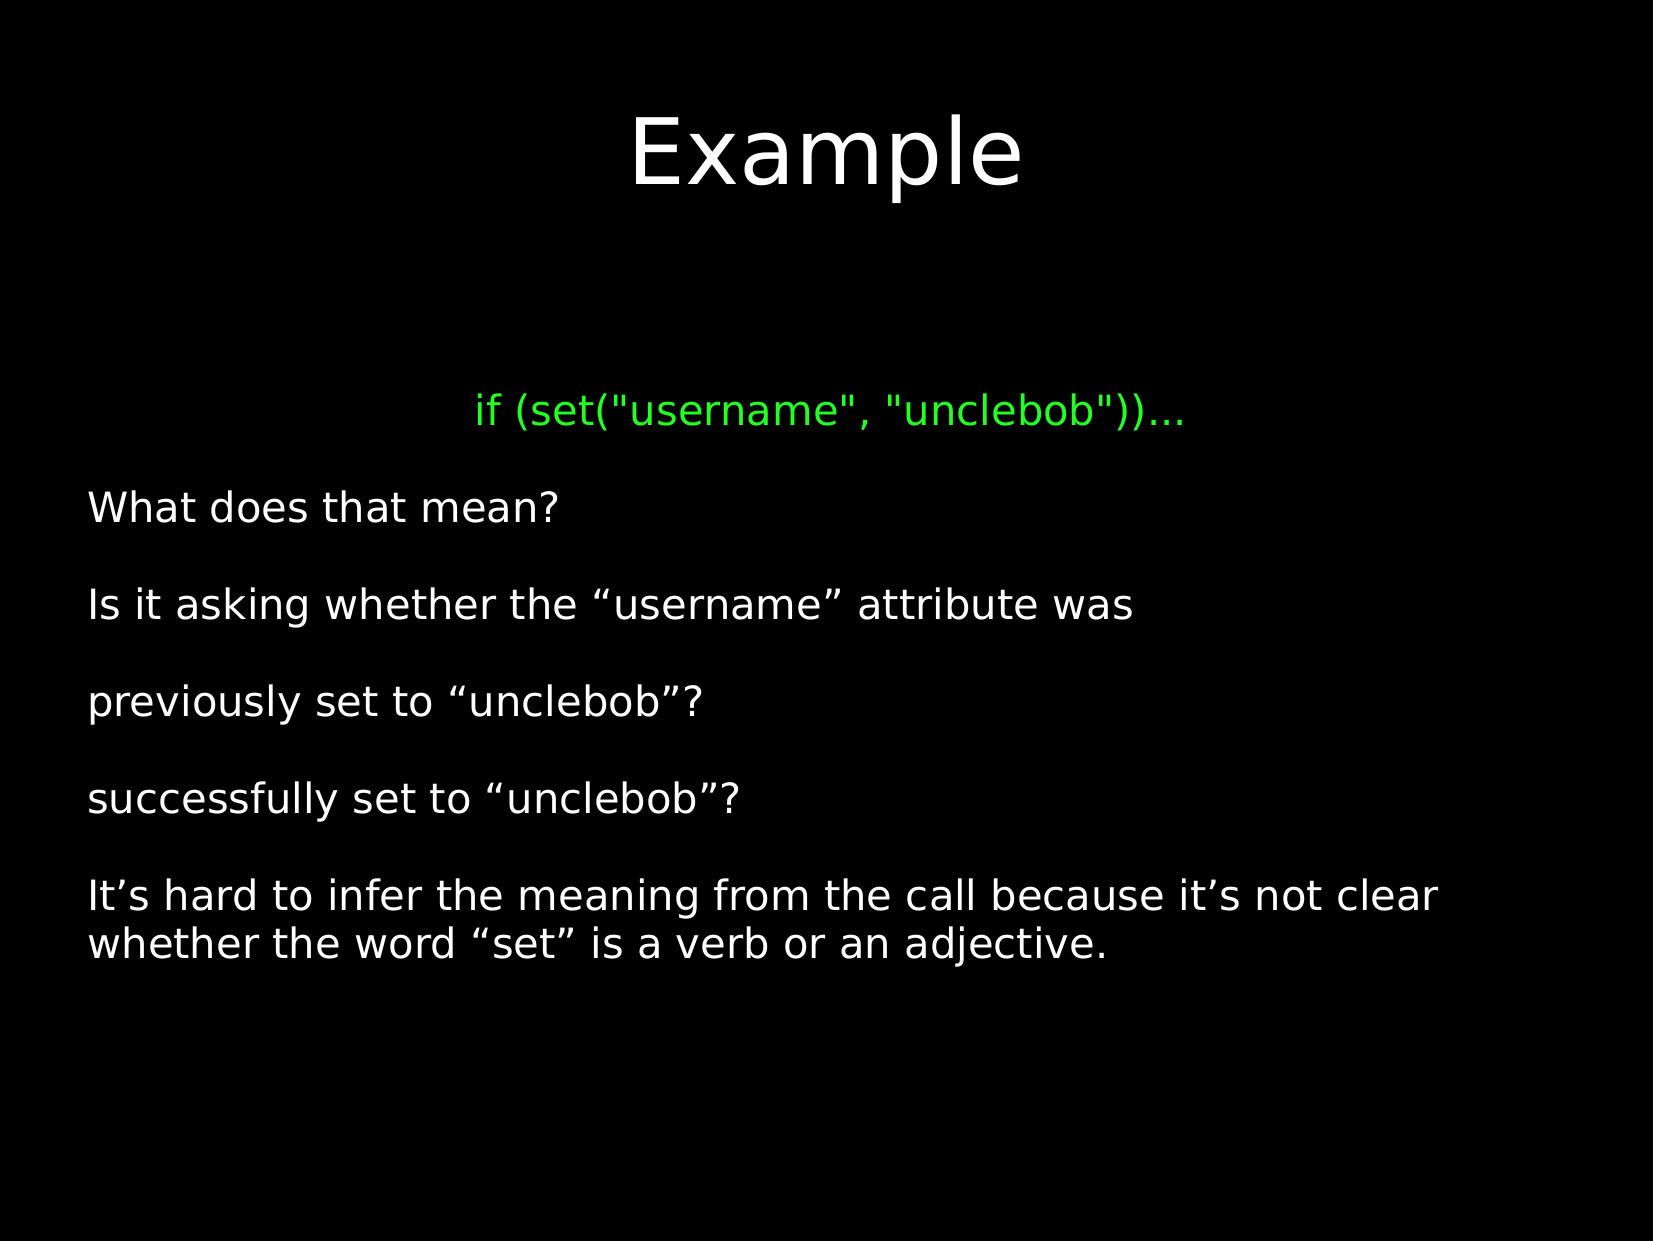

# Example
if (set("username", "unclebob"))...
What does that mean?
Is it asking whether the “username” attribute was
previously set to “unclebob”?
successfully set to “unclebob”?
It’s hard to infer the meaning from the call because it’s not clear whether the word “set” is a verb or an adjective.